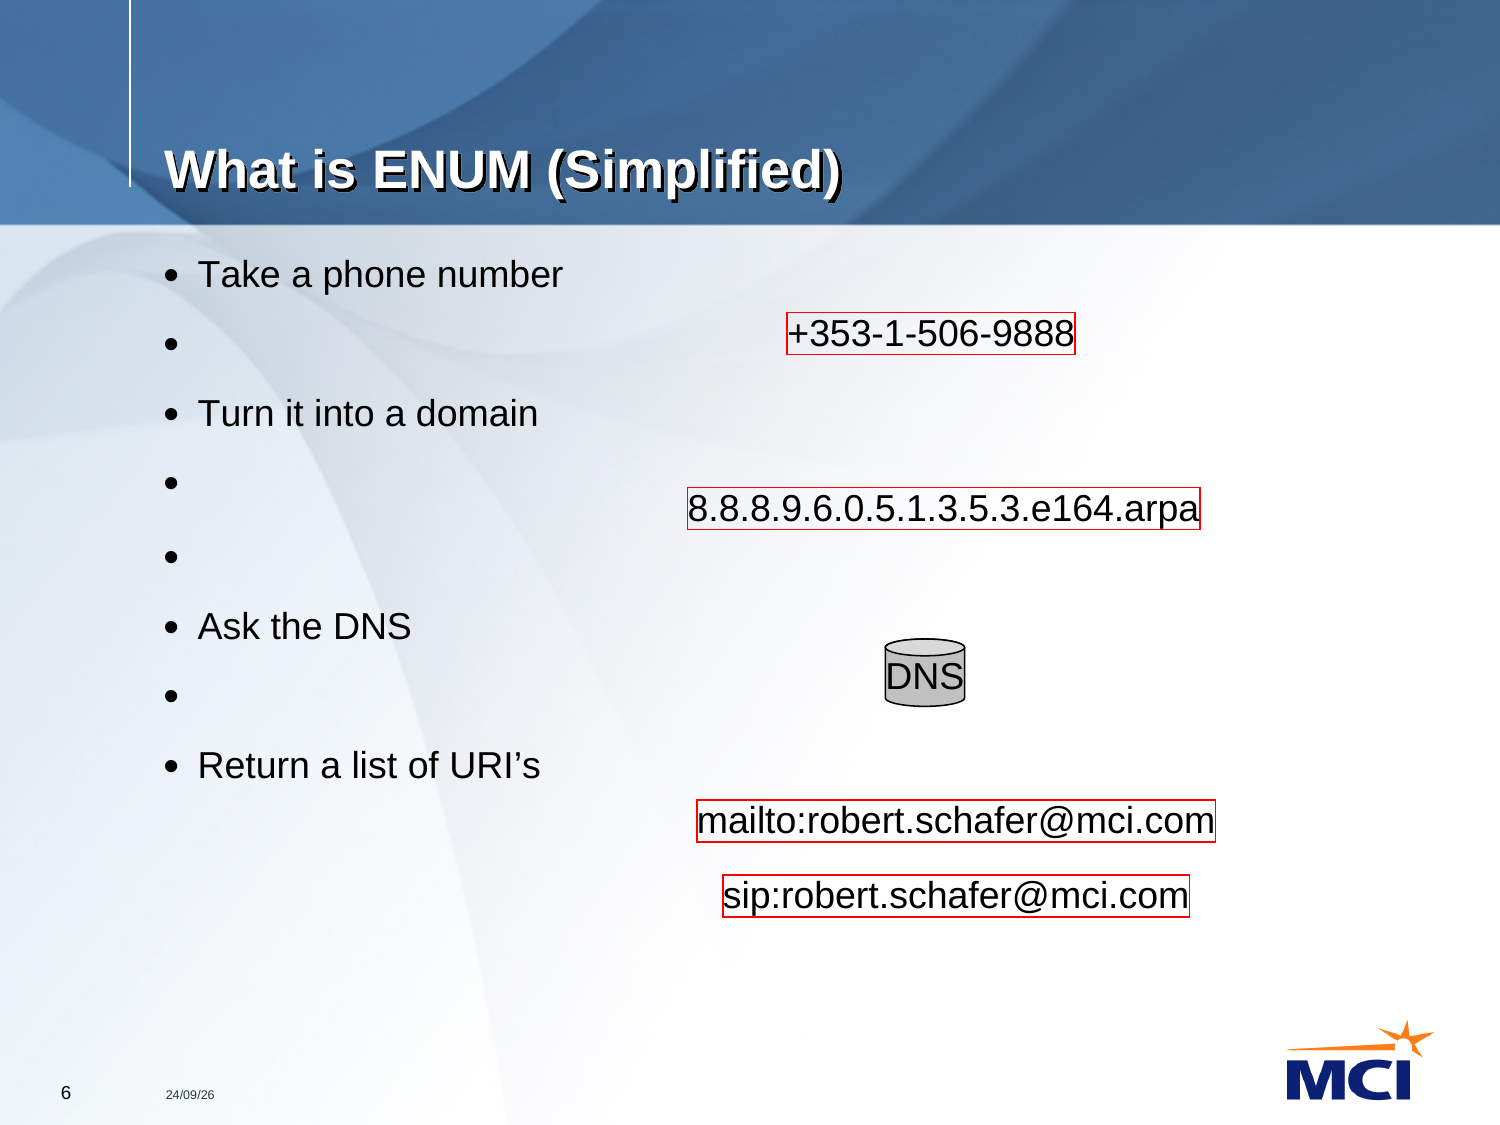

# What is ENUM (Simplified)
Take a phone number
Turn it into a domain
Ask the DNS
Return a list of URI’s
+353-1-506-9888
8.8.8.9.6.0.5.1.3.5.3.e164.arpa
DNS
mailto:robert.schafer@mci.com
sip:robert.schafer@mci.com